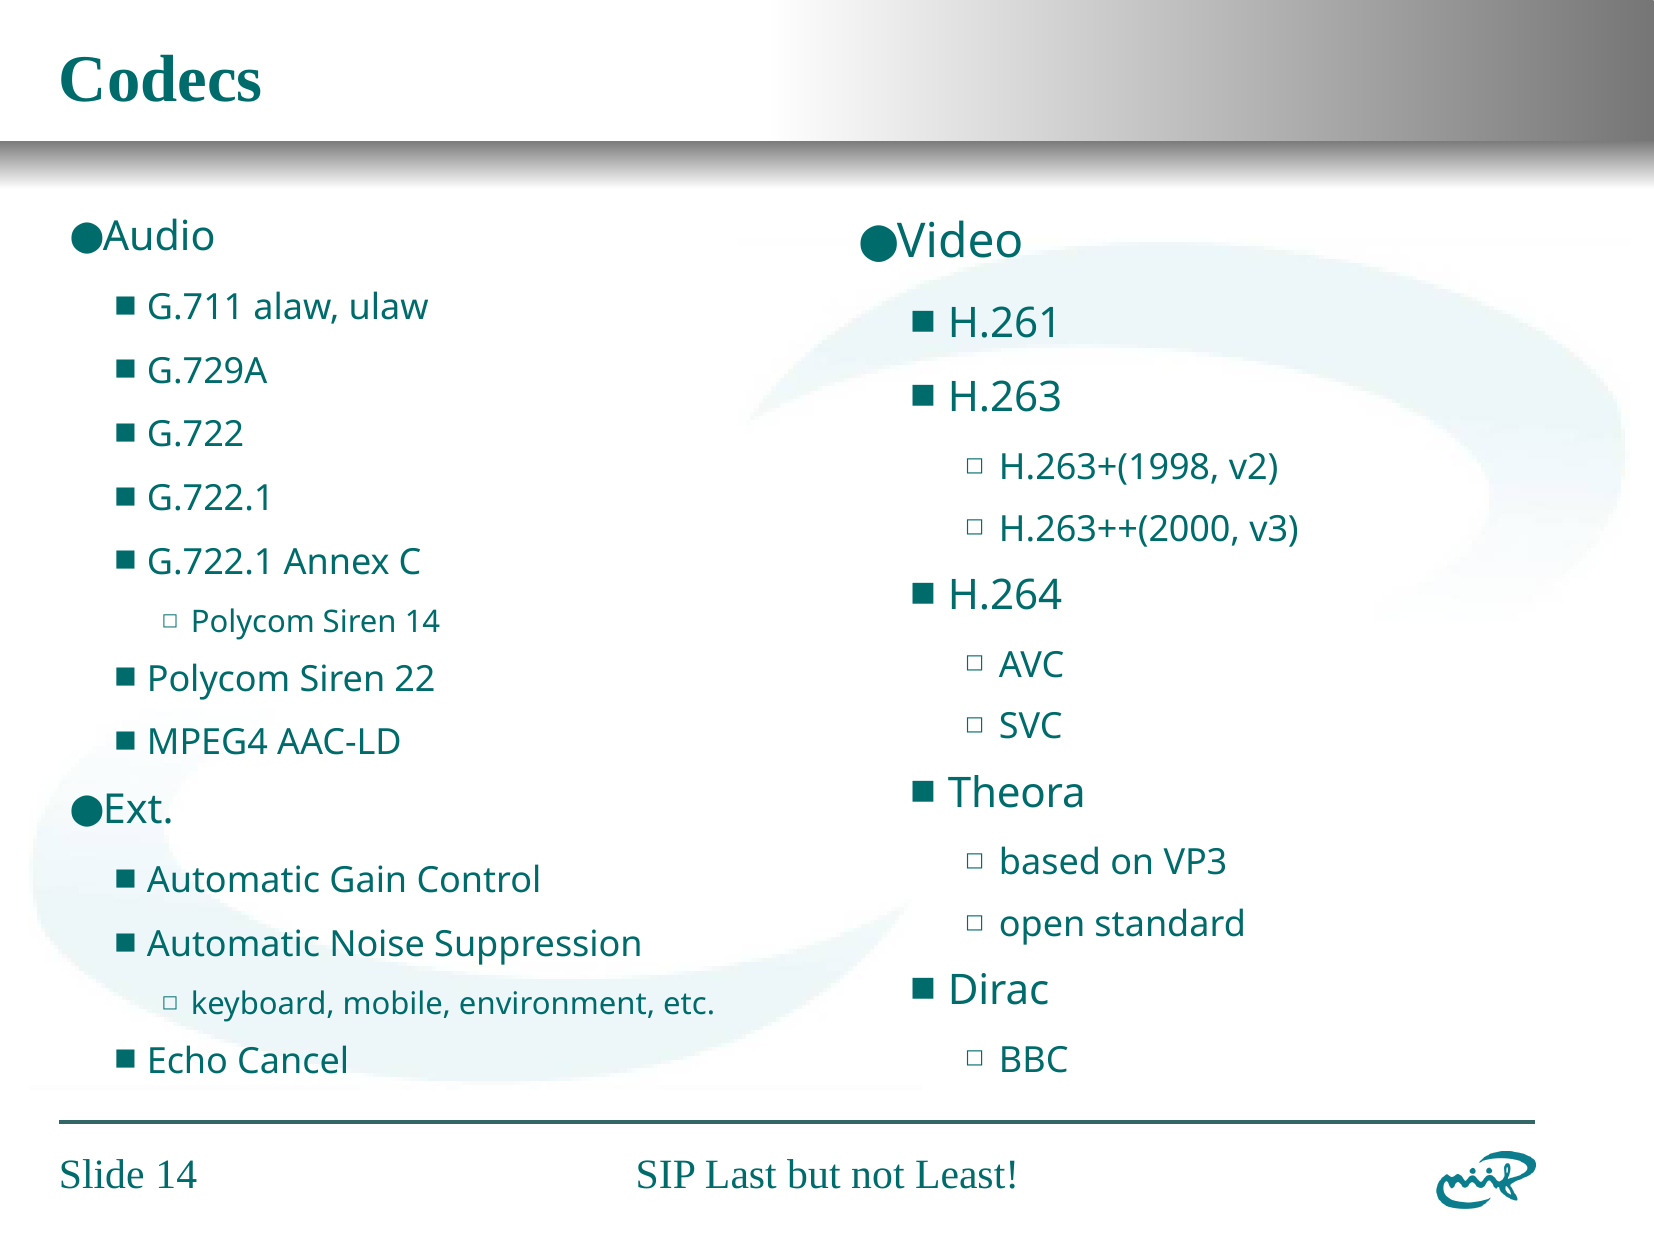

# Codecs
Audio
G.711 alaw, ulaw
G.729A
G.722
G.722.1
G.722.1 Annex C
Polycom Siren 14
Polycom Siren 22
MPEG4 AAC-LD
Ext.
Automatic Gain Control
Automatic Noise Suppression
keyboard, mobile, environment, etc.
Echo Cancel
Video
H.261
H.263
H.263+(1998, v2)
H.263++(2000, v3)
H.264
AVC
SVC
Theora
based on VP3
open standard
Dirac
BBC
14
SIP Last but not Least!